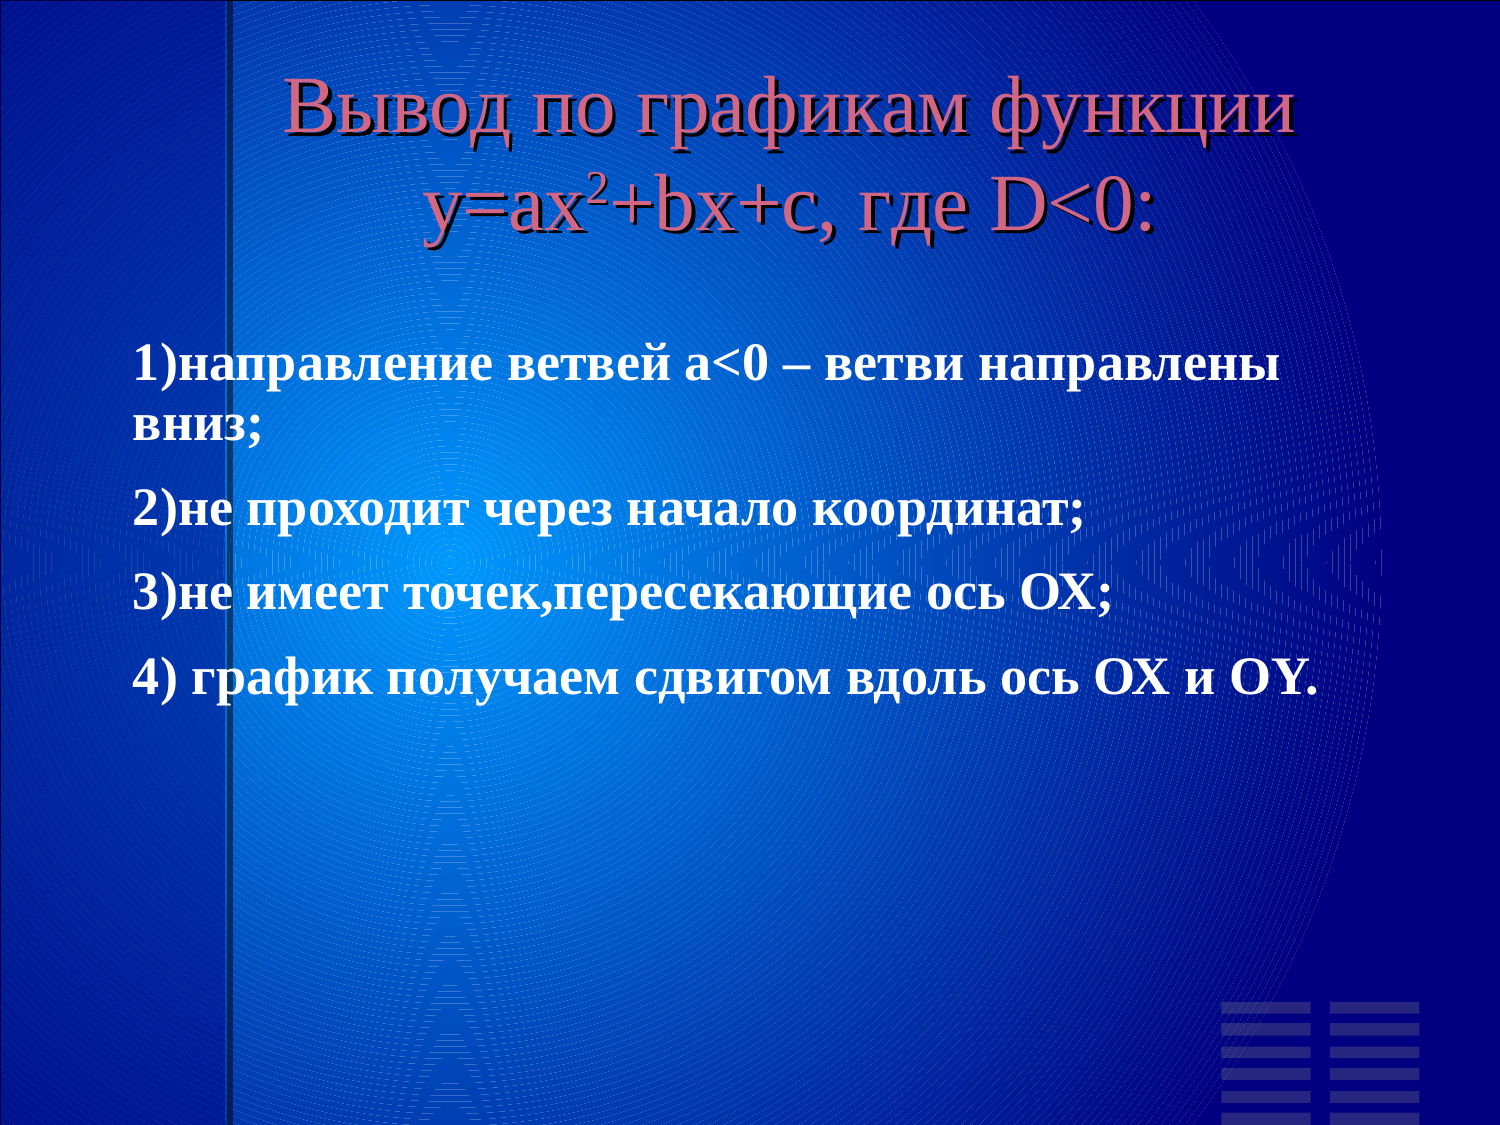

# Вывод по графикам функции y=aх2+bx+c, где D<0:
1)направление ветвей a<0 – ветви направлены вниз;
2)не проходит через начало координат;
3)не имеет точек,пересекающие ось ОХ;
4) график получаем сдвигом вдоль ось ОХ и ОY.